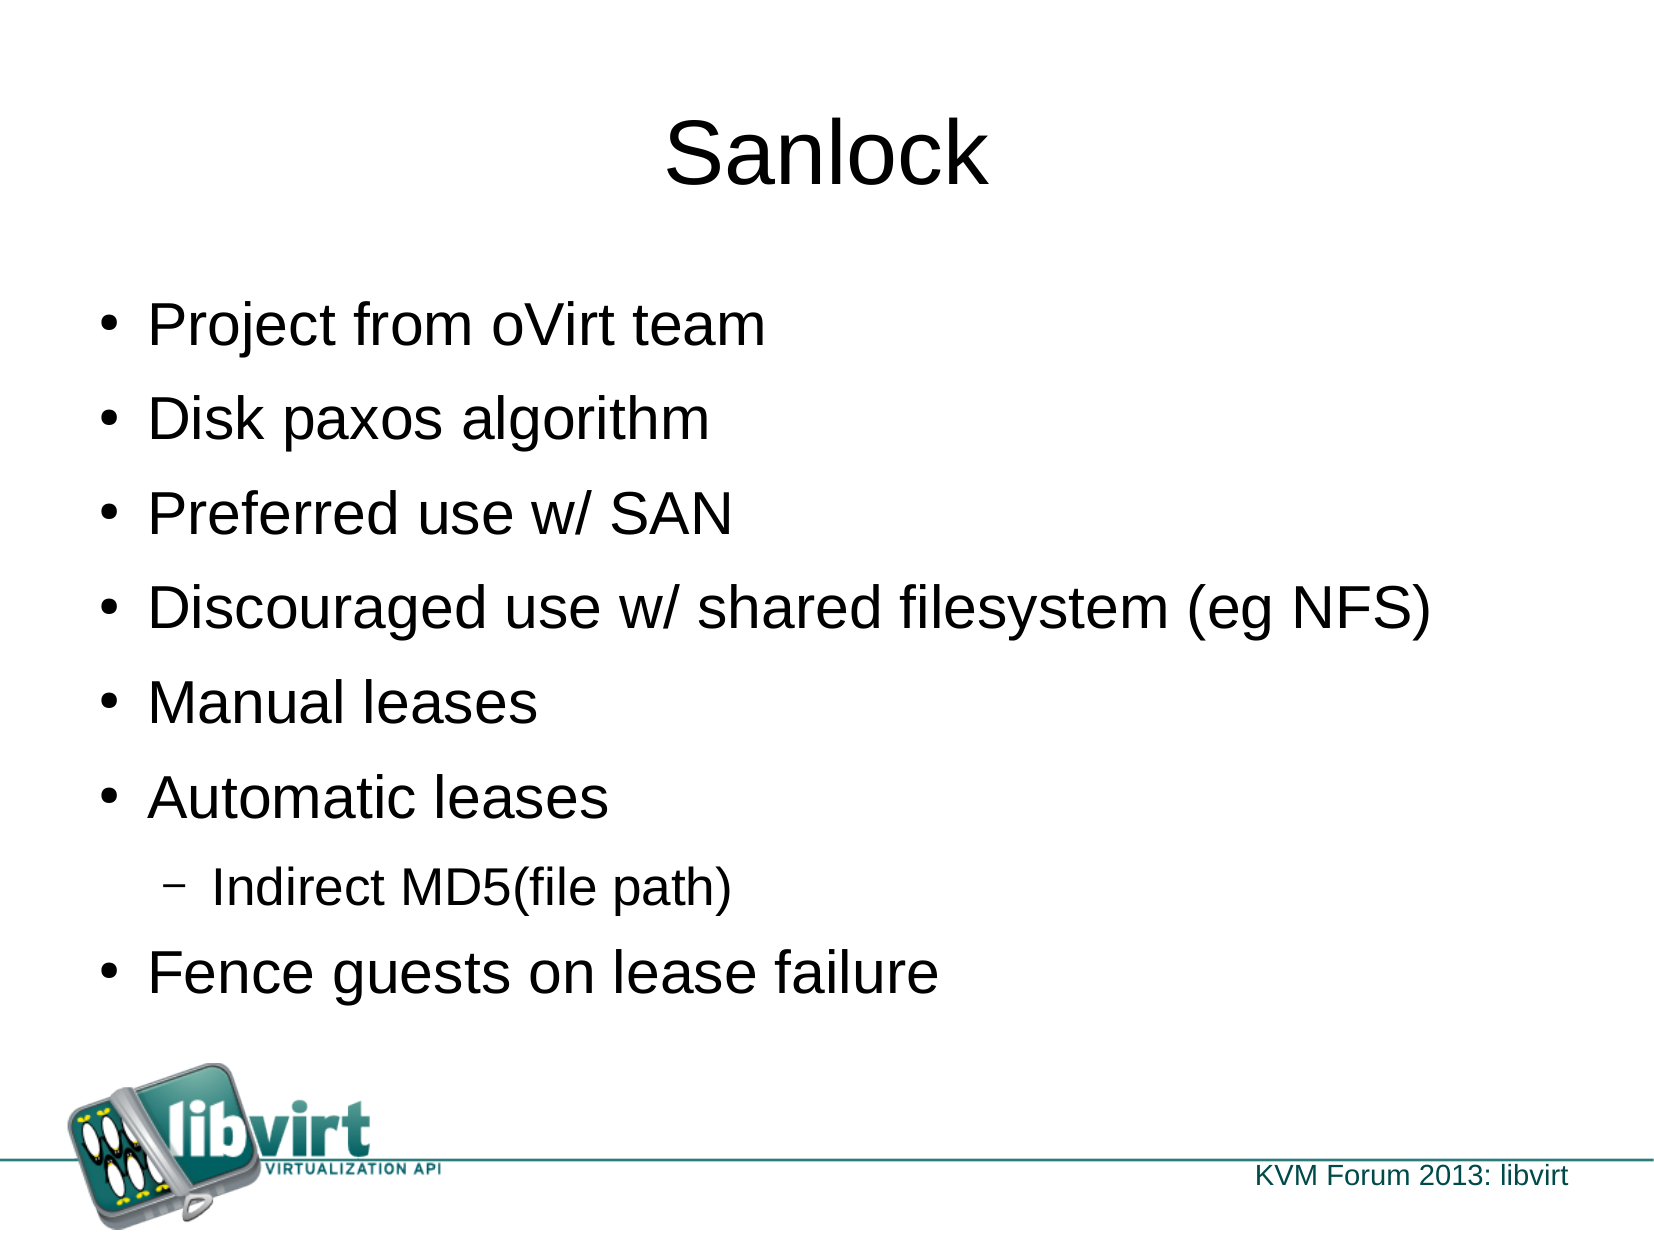

# Sanlock
Project from oVirt team
Disk paxos algorithm
Preferred use w/ SAN
Discouraged use w/ shared filesystem (eg NFS)
Manual leases
Automatic leases
Indirect MD5(file path)
Fence guests on lease failure